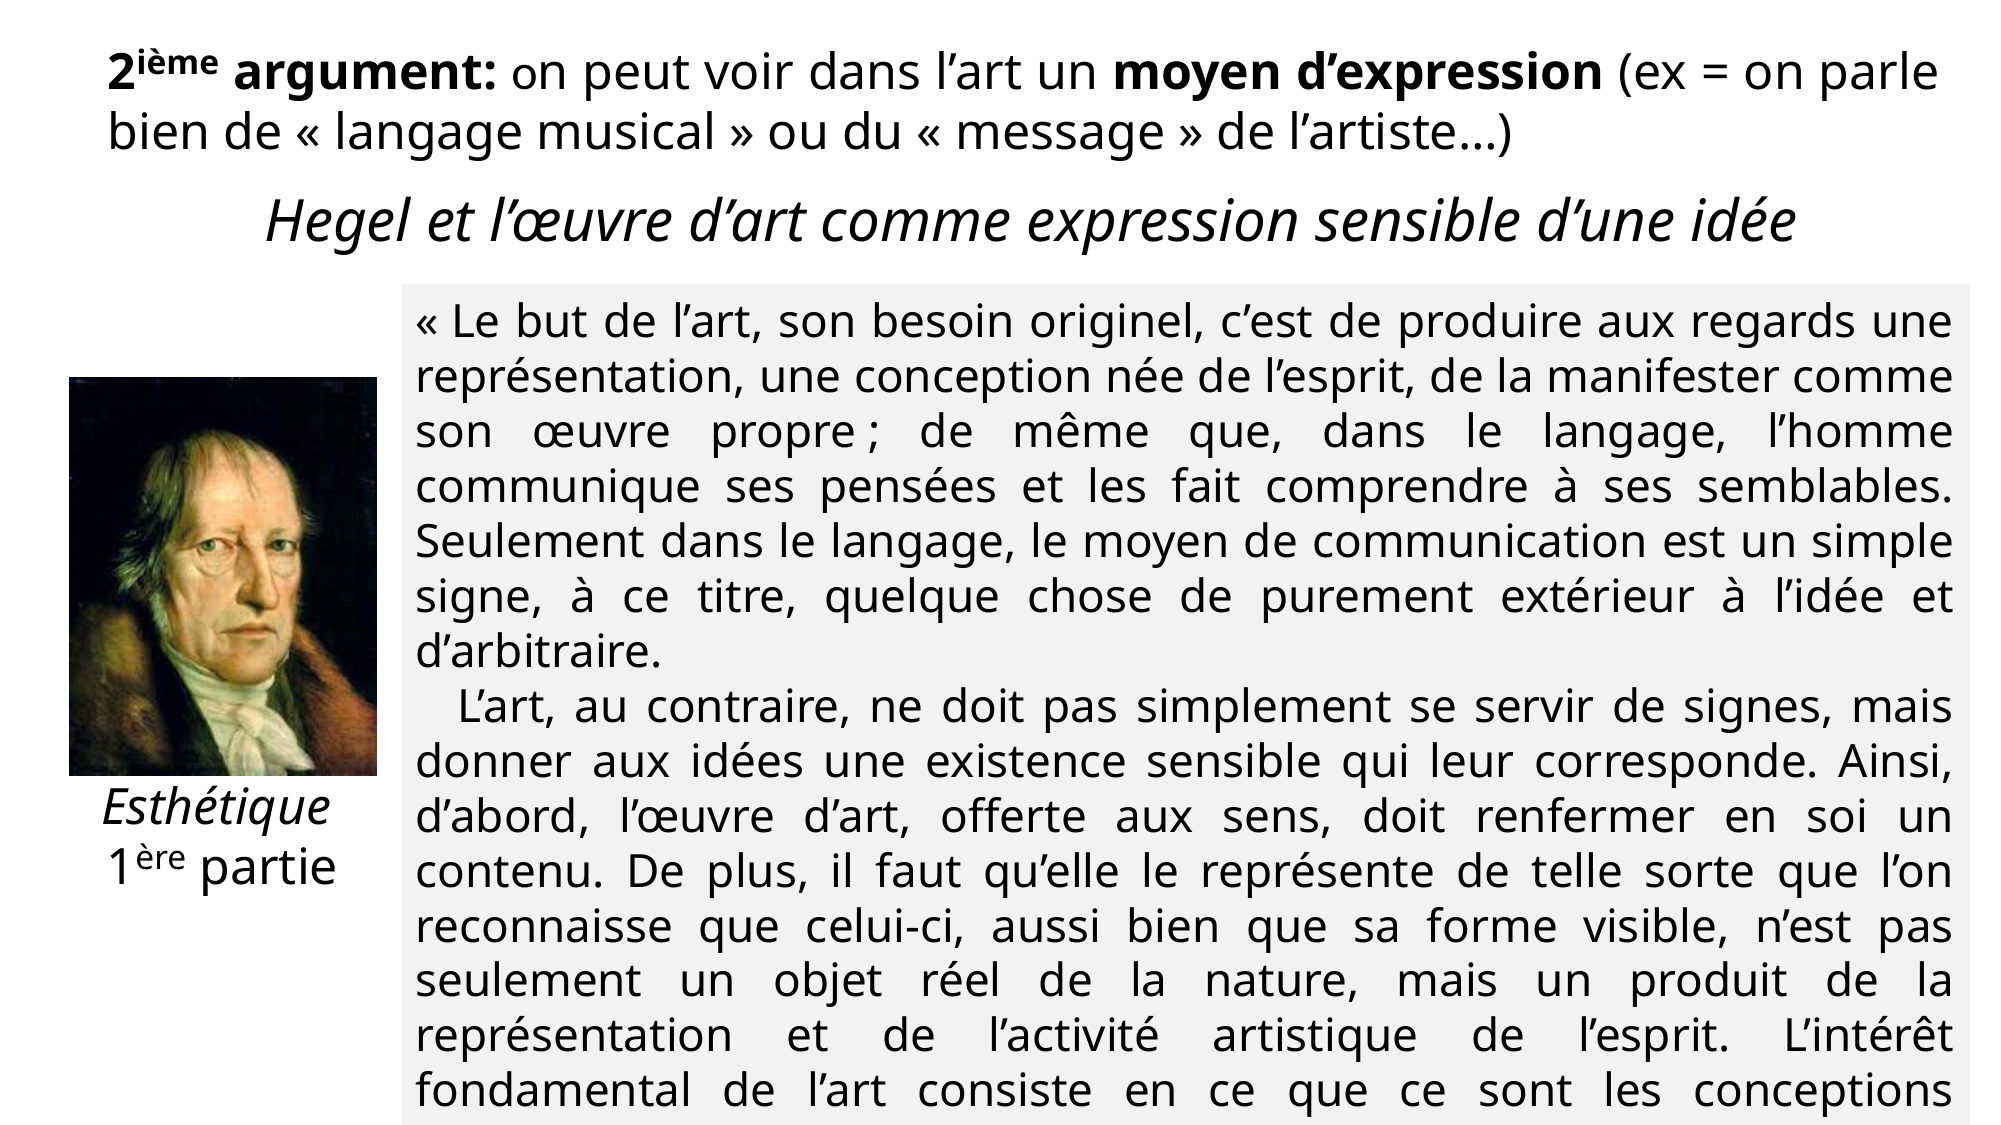

2ième argument: on peut voir dans l’art un moyen d’expression (ex = on parle bien de « langage musical » ou du « message » de l’artiste…)
Hegel et l’œuvre d’art comme expression sensible d’une idée
« Le but de l’art, son besoin originel, c’est de produire aux regards une représentation, une conception née de l’esprit, de la manifester comme son œuvre propre ; de même que, dans le langage, l’homme communique ses pensées et les fait comprendre à ses semblables. Seulement dans le langage, le moyen de communication est un simple signe, à ce titre, quelque chose de purement extérieur à l’idée et d’arbitraire.
   L’art, au contraire, ne doit pas simplement se servir de signes, mais donner aux idées une existence sensible qui leur corresponde. Ainsi, d’abord, l’œuvre d’art, offerte aux sens, doit renfermer en soi un contenu. De plus, il faut qu’elle le représente de telle sorte que l’on reconnaisse que celui-ci, aussi bien que sa forme visible, n’est pas seulement un objet réel de la nature, mais un produit de la représentation et de l’activité artistique de l’esprit. L’intérêt fondamental de l’art consiste en ce que ce sont les conceptions objectives et originelles, les pensées universelles de l’esprit humain qui sont offertes à nos regards »
Esthétique
1ère partie